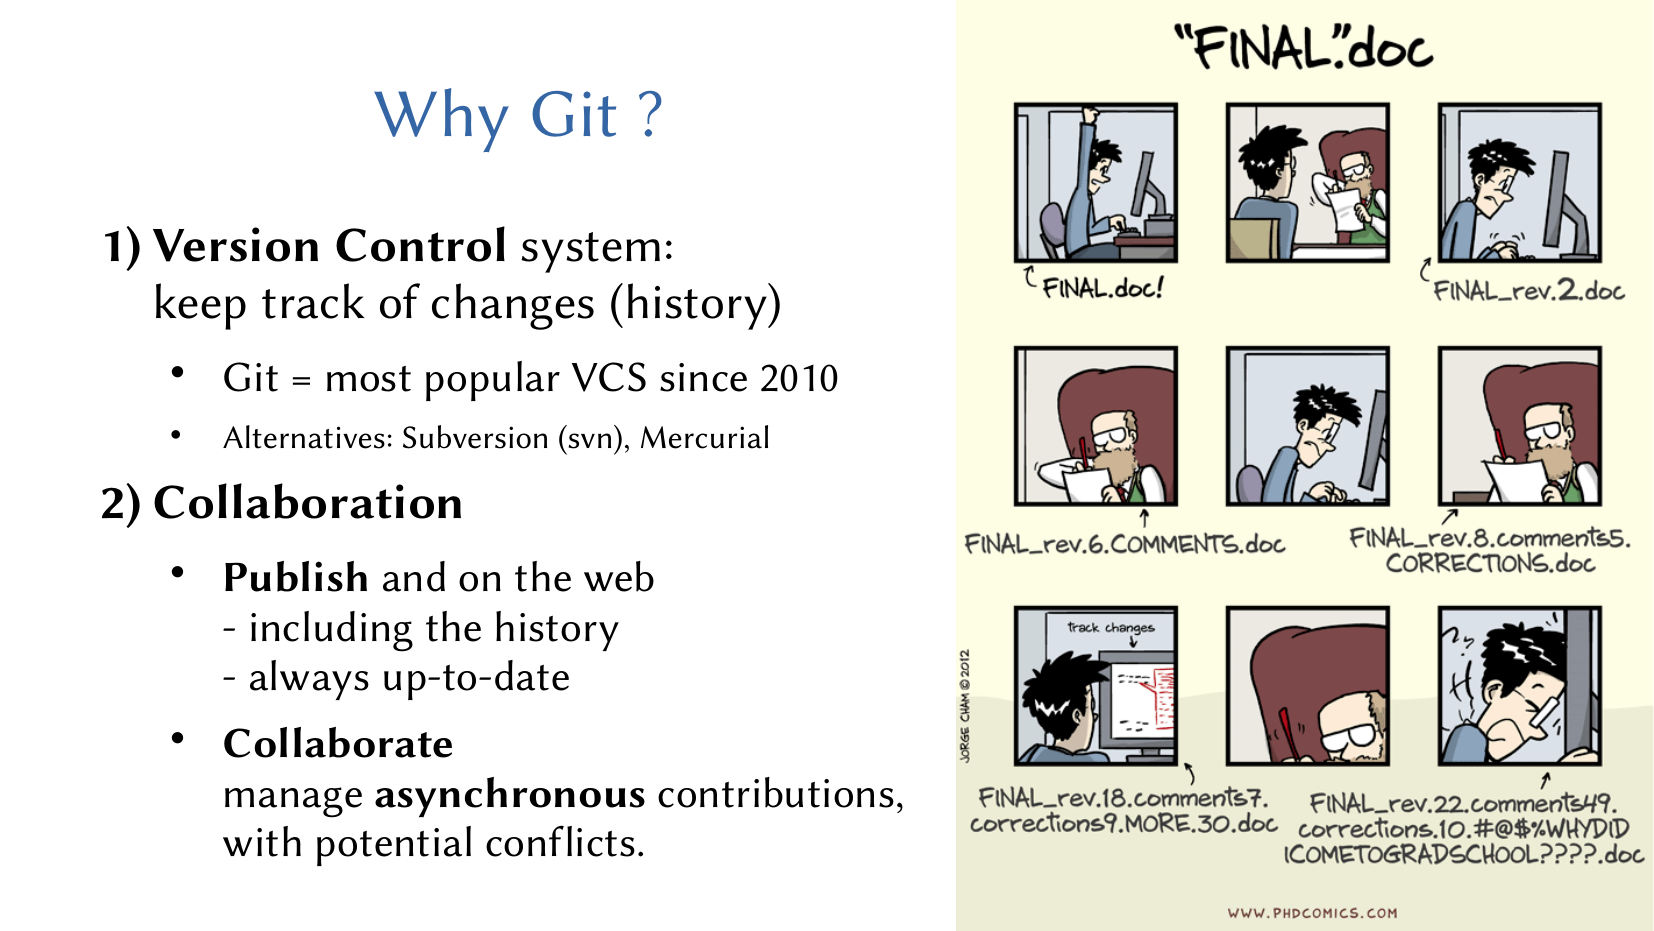

# Why Git ?
Version Control system:
keep track of changes (history)
Git = most popular VCS since 2010
Alternatives: Subversion (svn), Mercurial
Collaboration
Publish and on the web
- including the history
- always up-to-date
Collaborate
manage asynchronous contributions,
with potential conflicts.
3